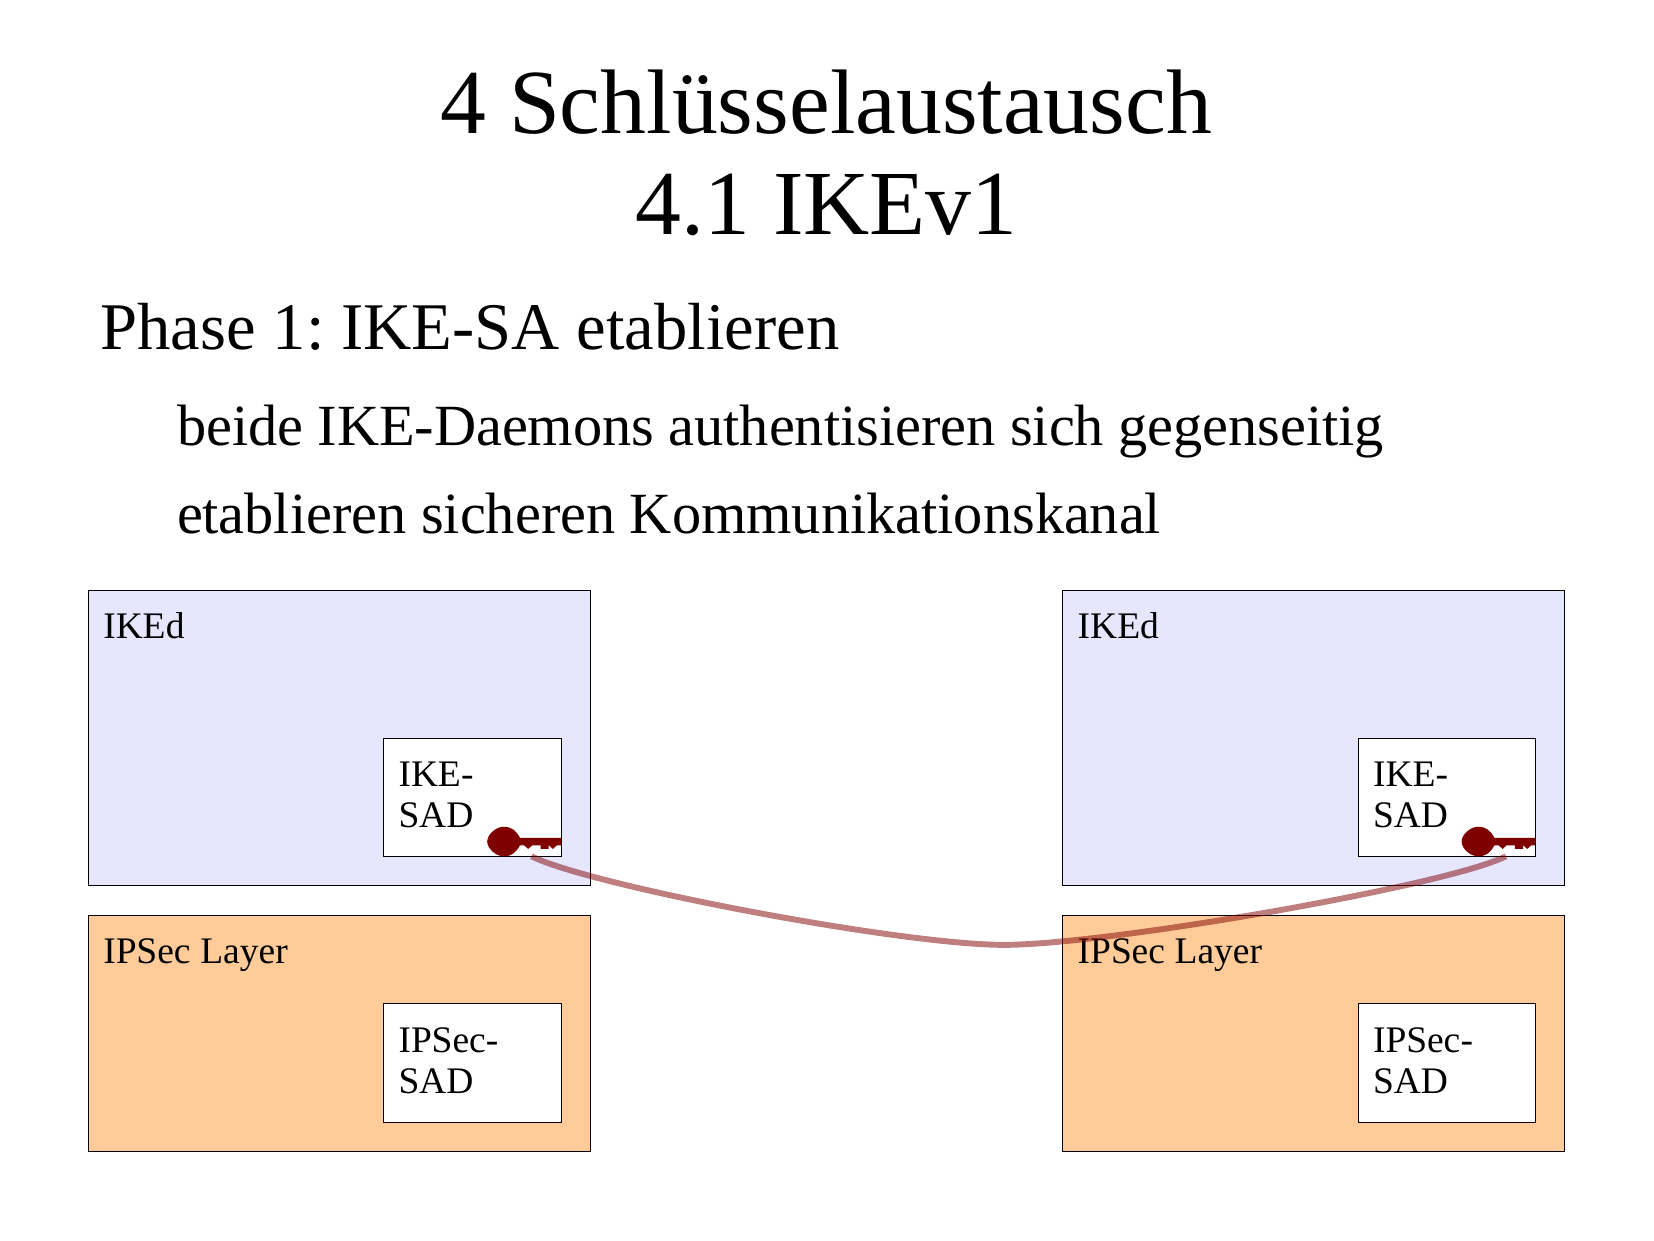

# 4 Schlüsselaustausch 4.1 IKEv1
Phase 1: IKE-SA etablieren
beide IKE-Daemons authentisieren sich gegenseitig
etablieren sicheren Kommunikationskanal
IKEd
IKEd
IKE-
SAD
IKE-
SAD
IPSec Layer
IPSec Layer
IPSec-
SAD
IPSec-
SAD